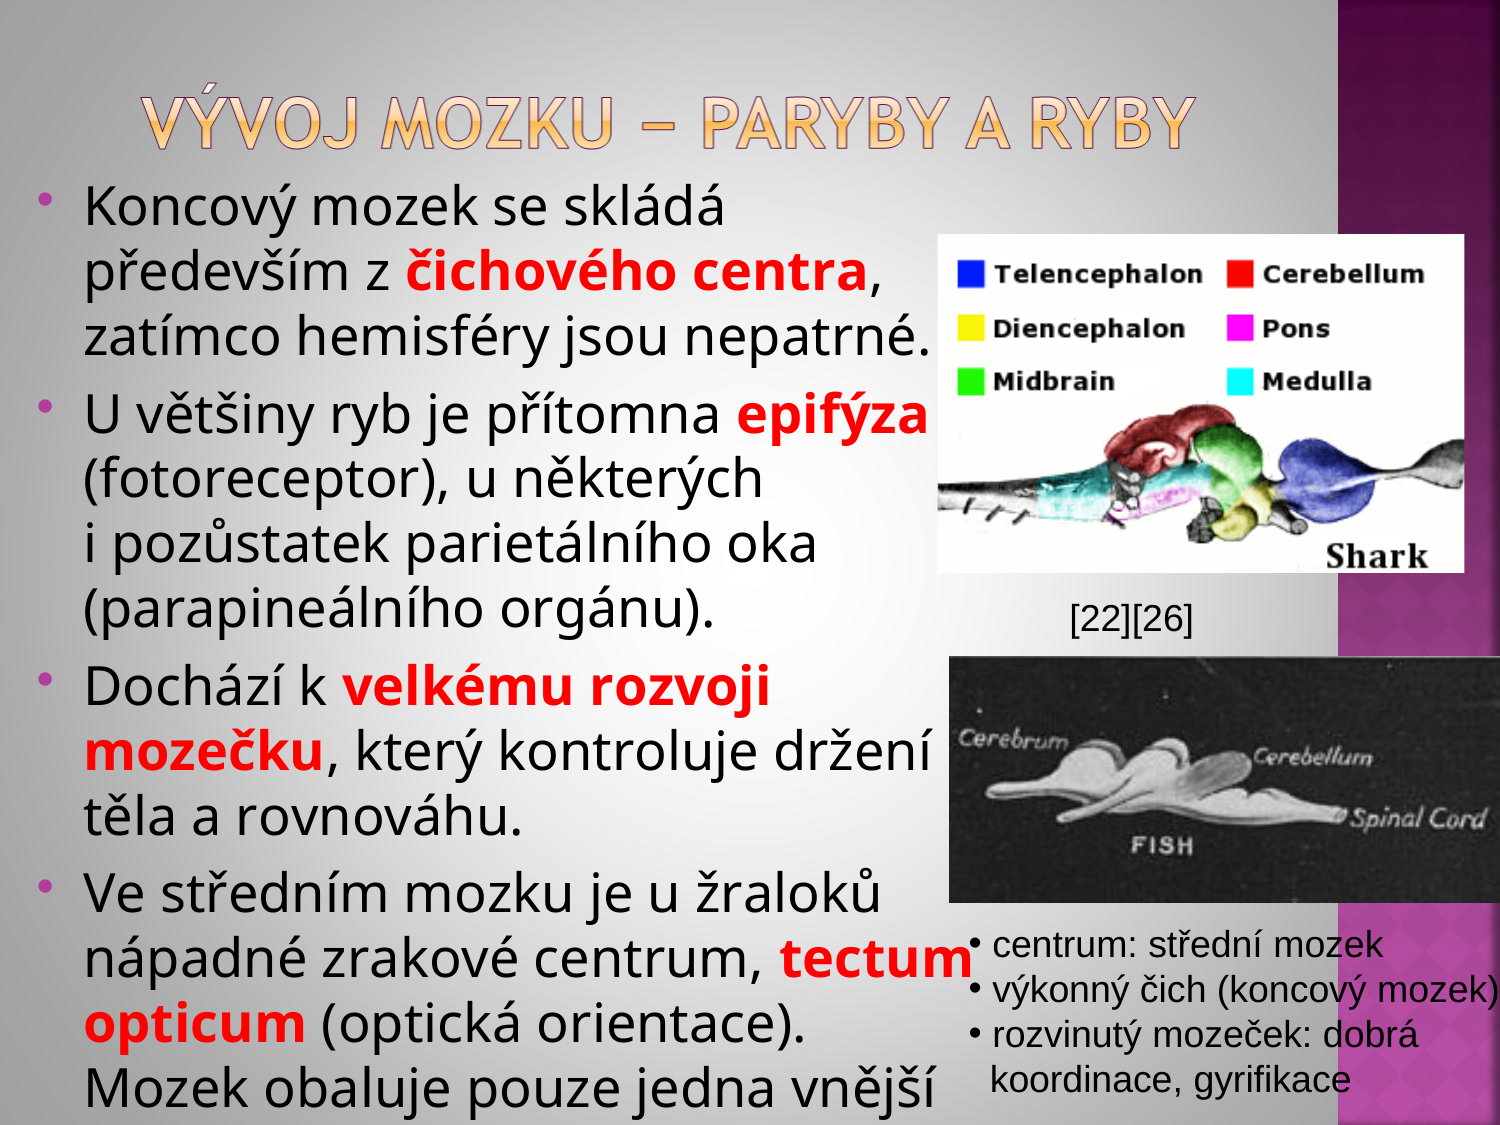

# Koncový mozek se skládá především z čichového centra, zatímco hemisféry jsou nepatrné.
U většiny ryb je přítomna epifýza (fotoreceptor), u některých i pozůstatek parietálního oka (parapineálního orgánu).
Dochází k velkému rozvoji mozečku, který kontroluje držení těla a rovnováhu.
Ve středním mozku je u žraloků nápadné zrakové centrum, tectum opticum (optická orientace). Mozek obaluje pouze jedna vnější plena.
[22][26]
 centrum: střední mozek
 výkonný čich (koncový mozek)
 rozvinutý mozeček: dobrá
 koordinace, gyrifikace